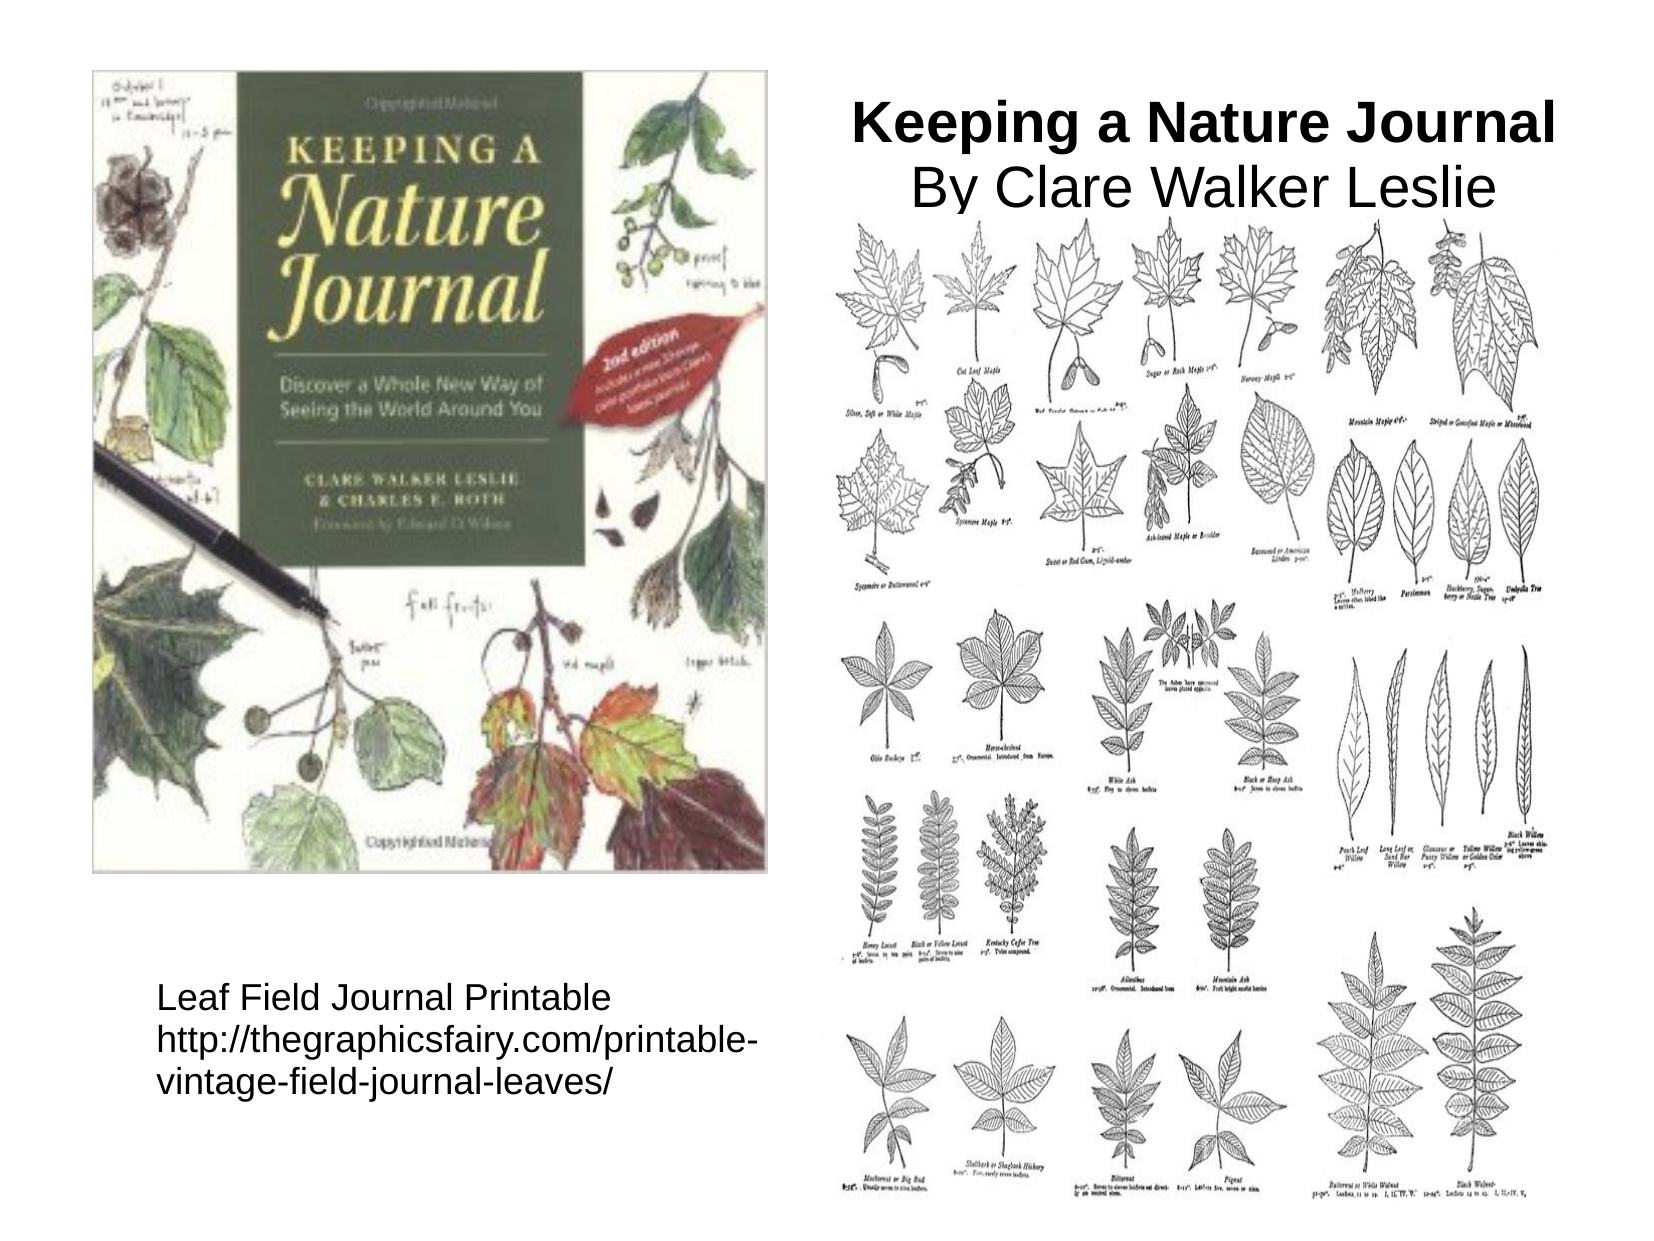

Keeping a Nature Journal
By Clare Walker Leslie
Leaf Field Journal Printable
http://thegraphicsfairy.com/printable-vintage-field-journal-leaves/